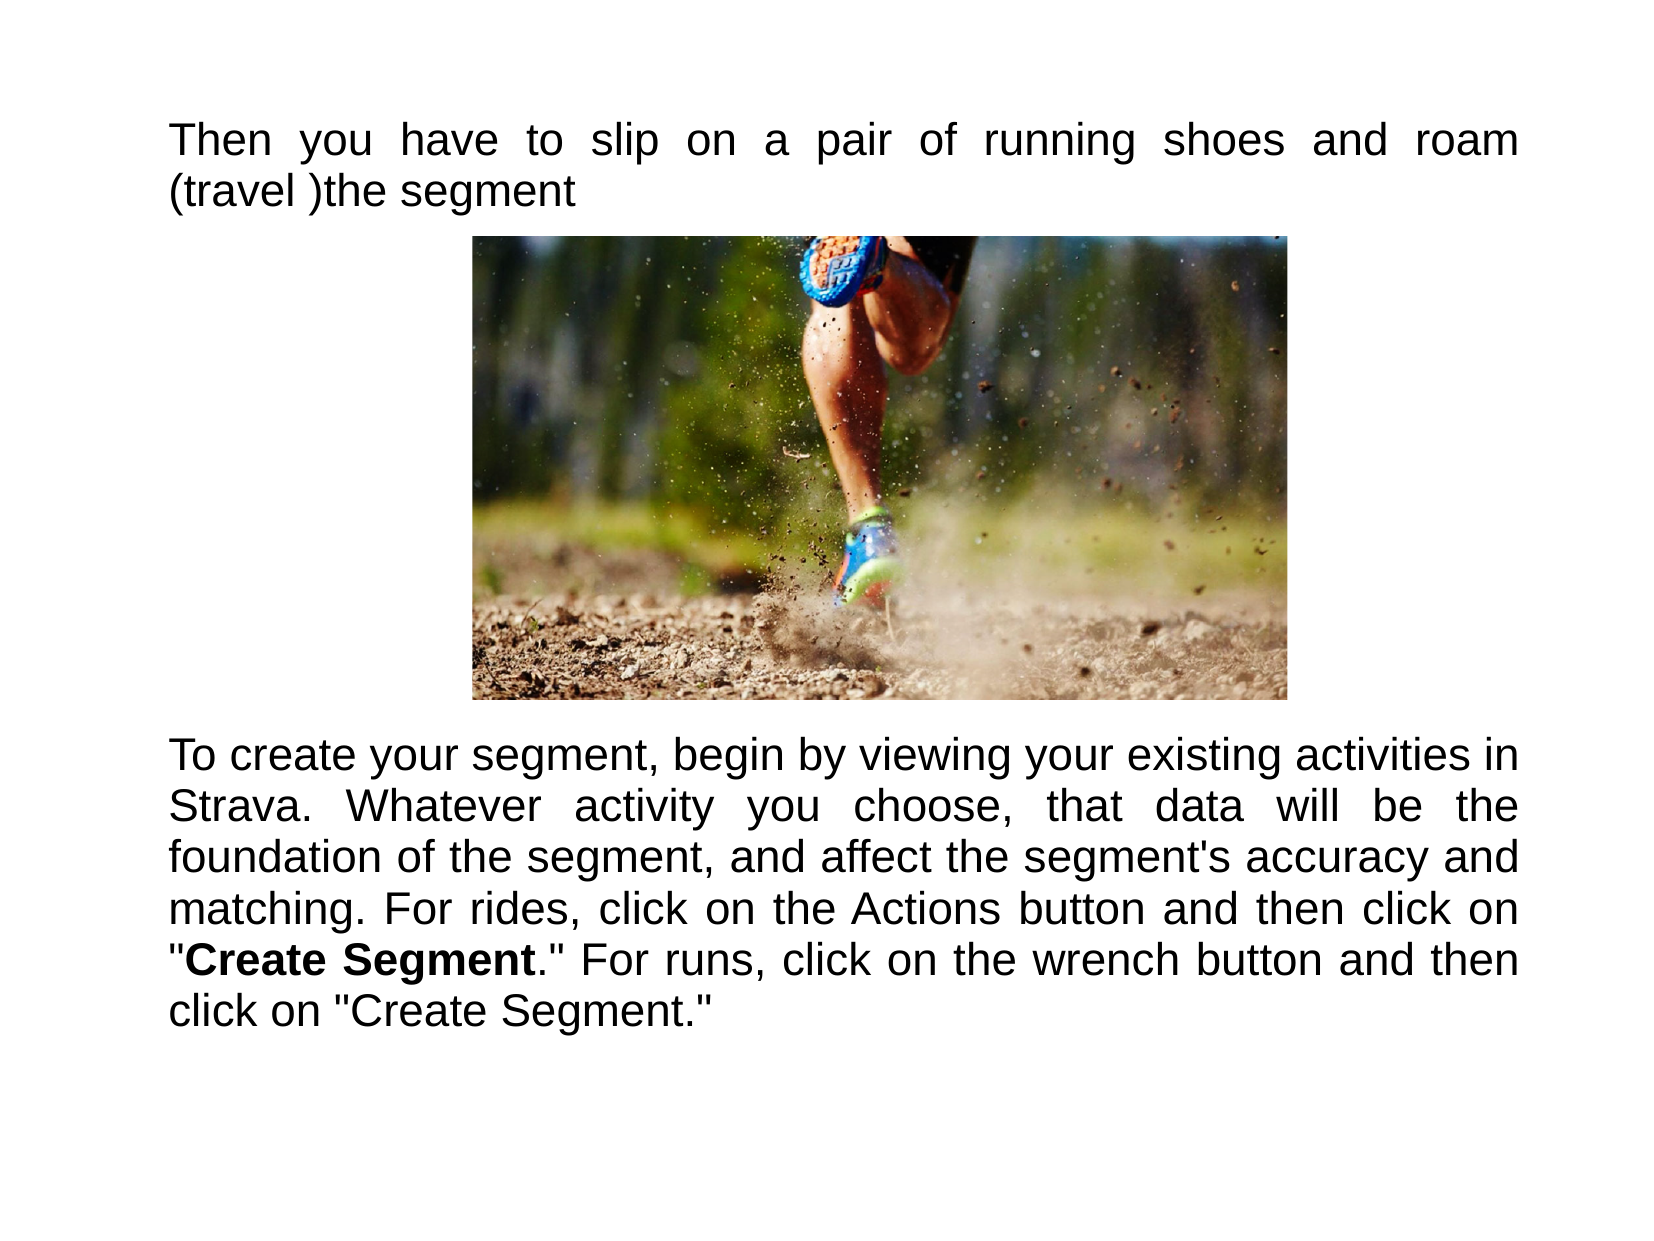

Then you have to slip on a pair of running shoes and roam (travel )the segment
To create your segment, begin by viewing your existing activities in Strava. Whatever activity you choose, that data will be the foundation of the segment, and affect the segment's accuracy and matching. For rides, click on the Actions button and then click on "Create Segment." For runs, click on the wrench button and then click on "Create Segment."